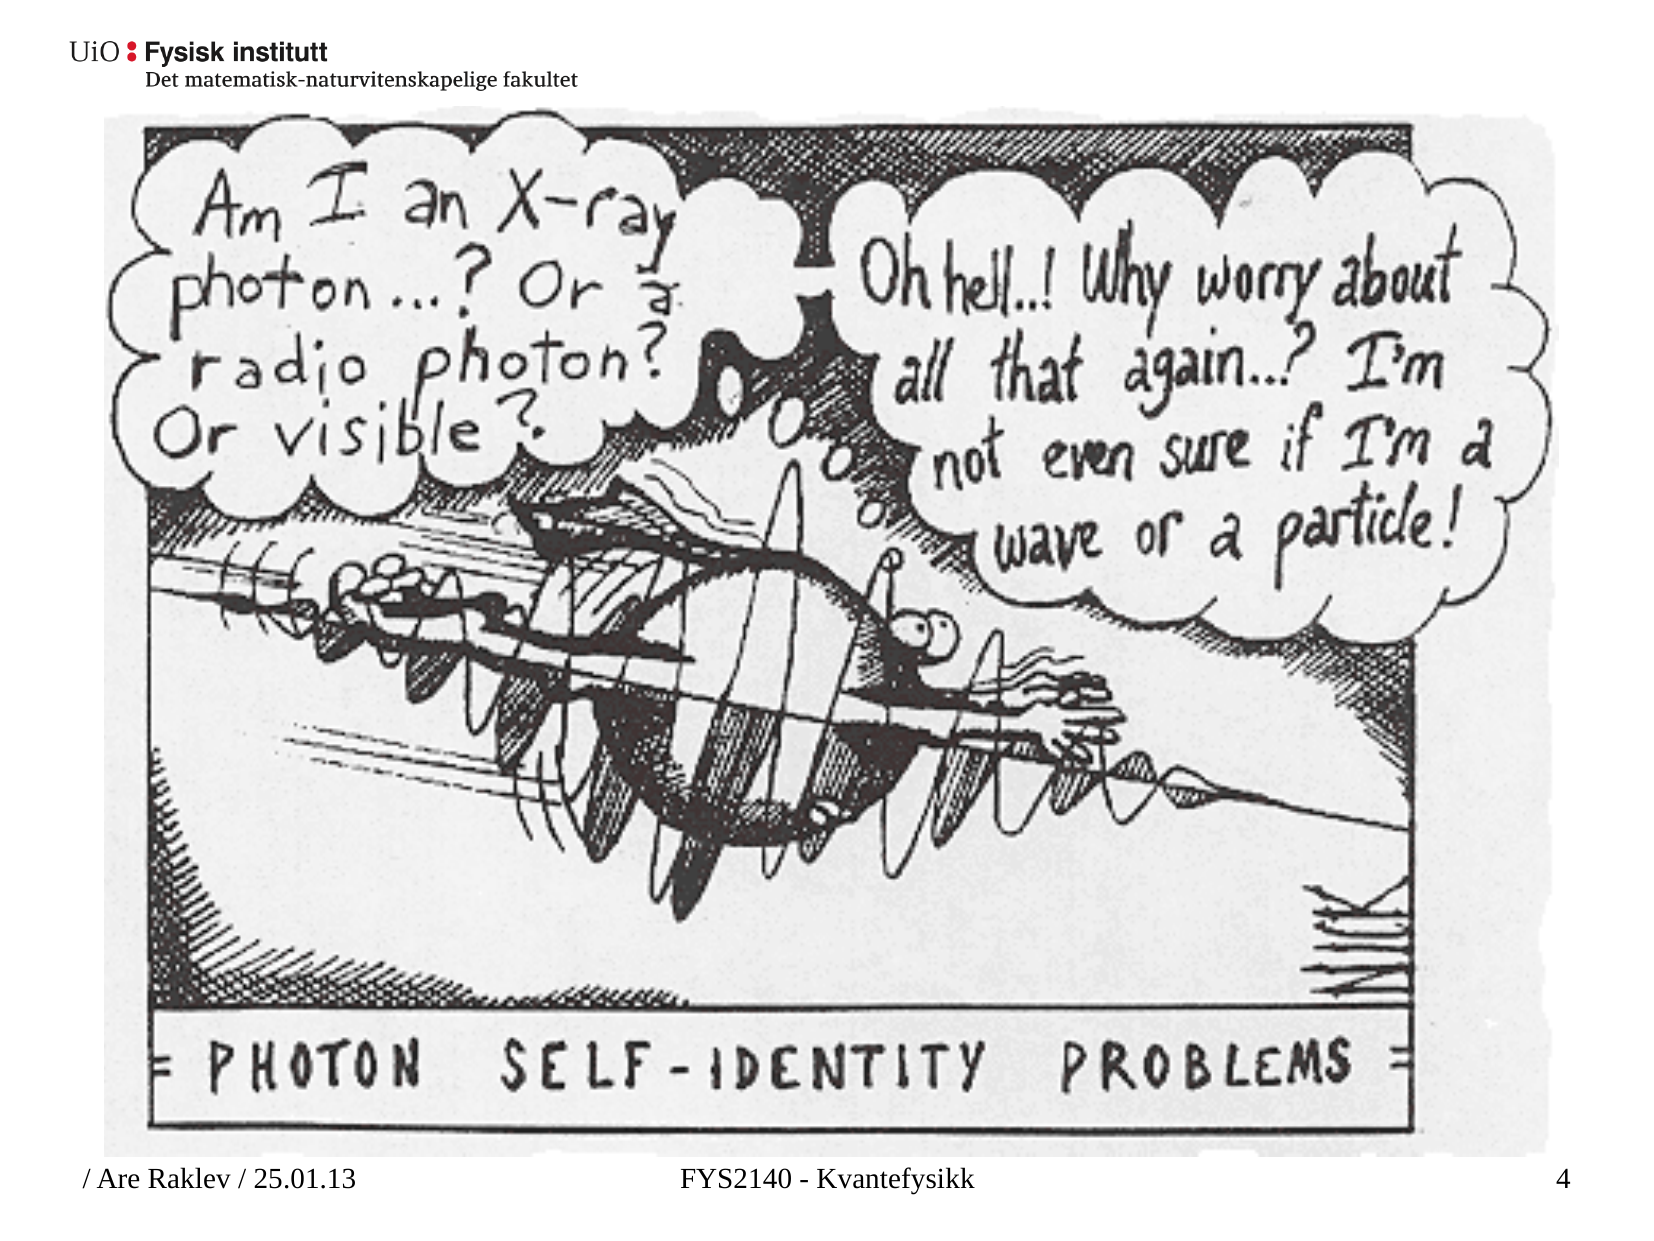

# Comptons eksperiment
/ Are Raklev / 25.01.13
FYS2140 - Kvantefysikk
4